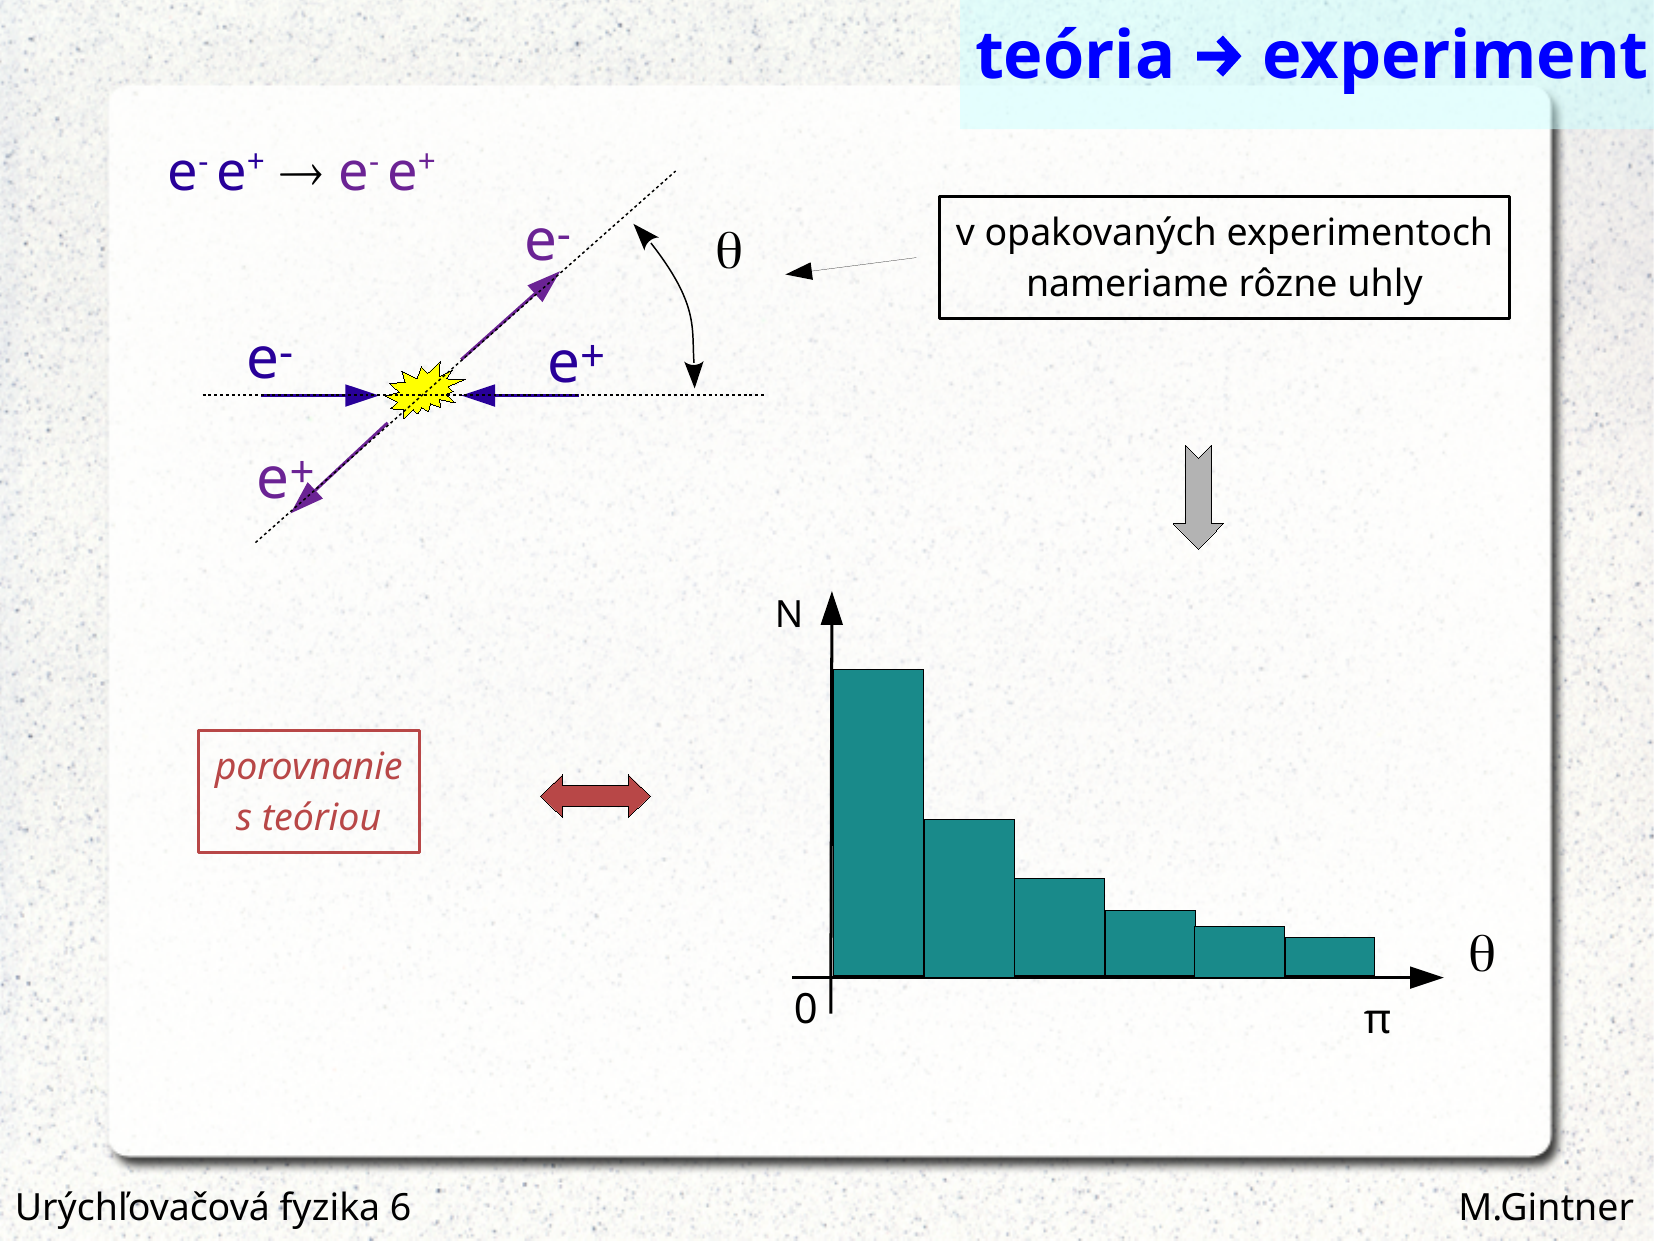

teória → experiment
e- e+  e- e+
e-
e-
e+
e+
v opakovaných experimentoch
nameriame rôzne uhly

N

0
π
porovnanie
s teóriou
Urýchľovačová fyzika 6
M.Gintner